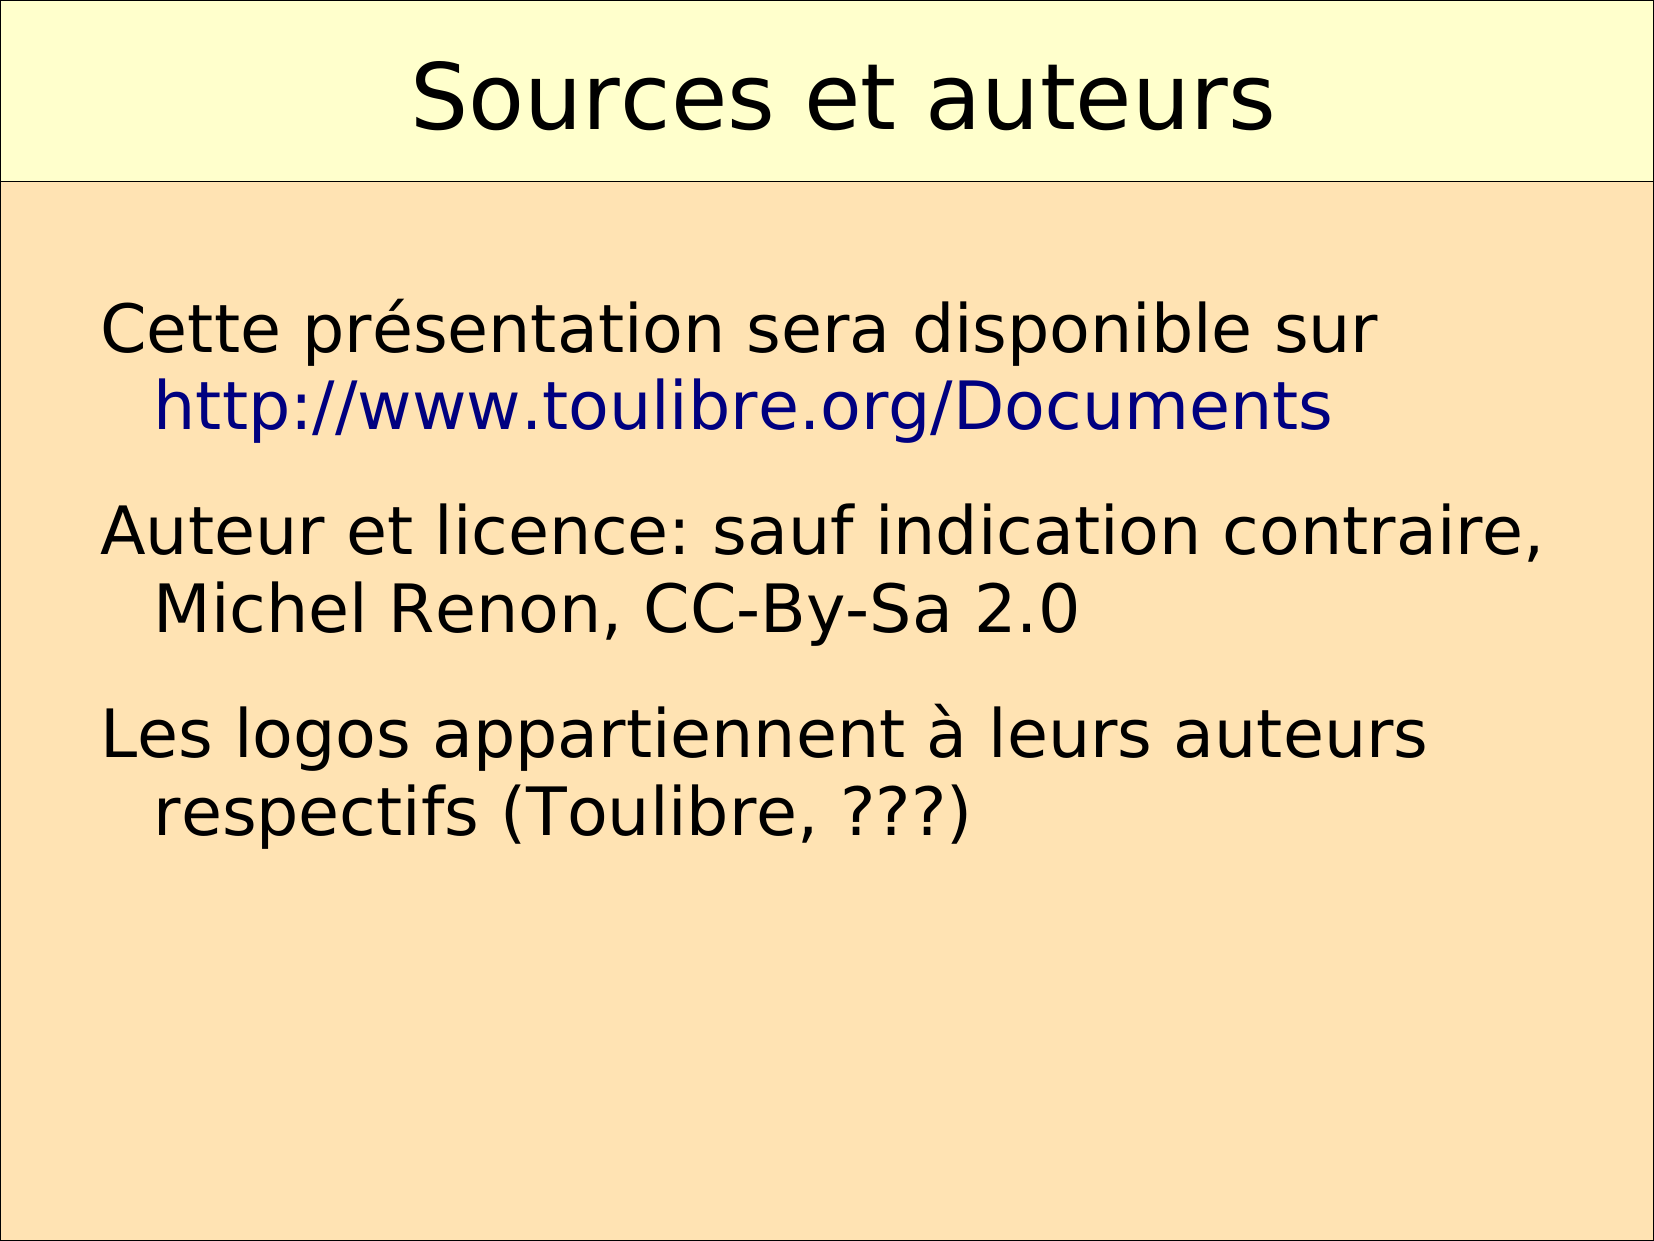

# Sources et auteurs
Cette présentation sera disponible sur
http://www.toulibre.org/Documents
Auteur et licence: sauf indication contraire, Michel Renon, CC-By-Sa 2.0
Les logos appartiennent à leurs auteurs respectifs (Toulibre, ???)